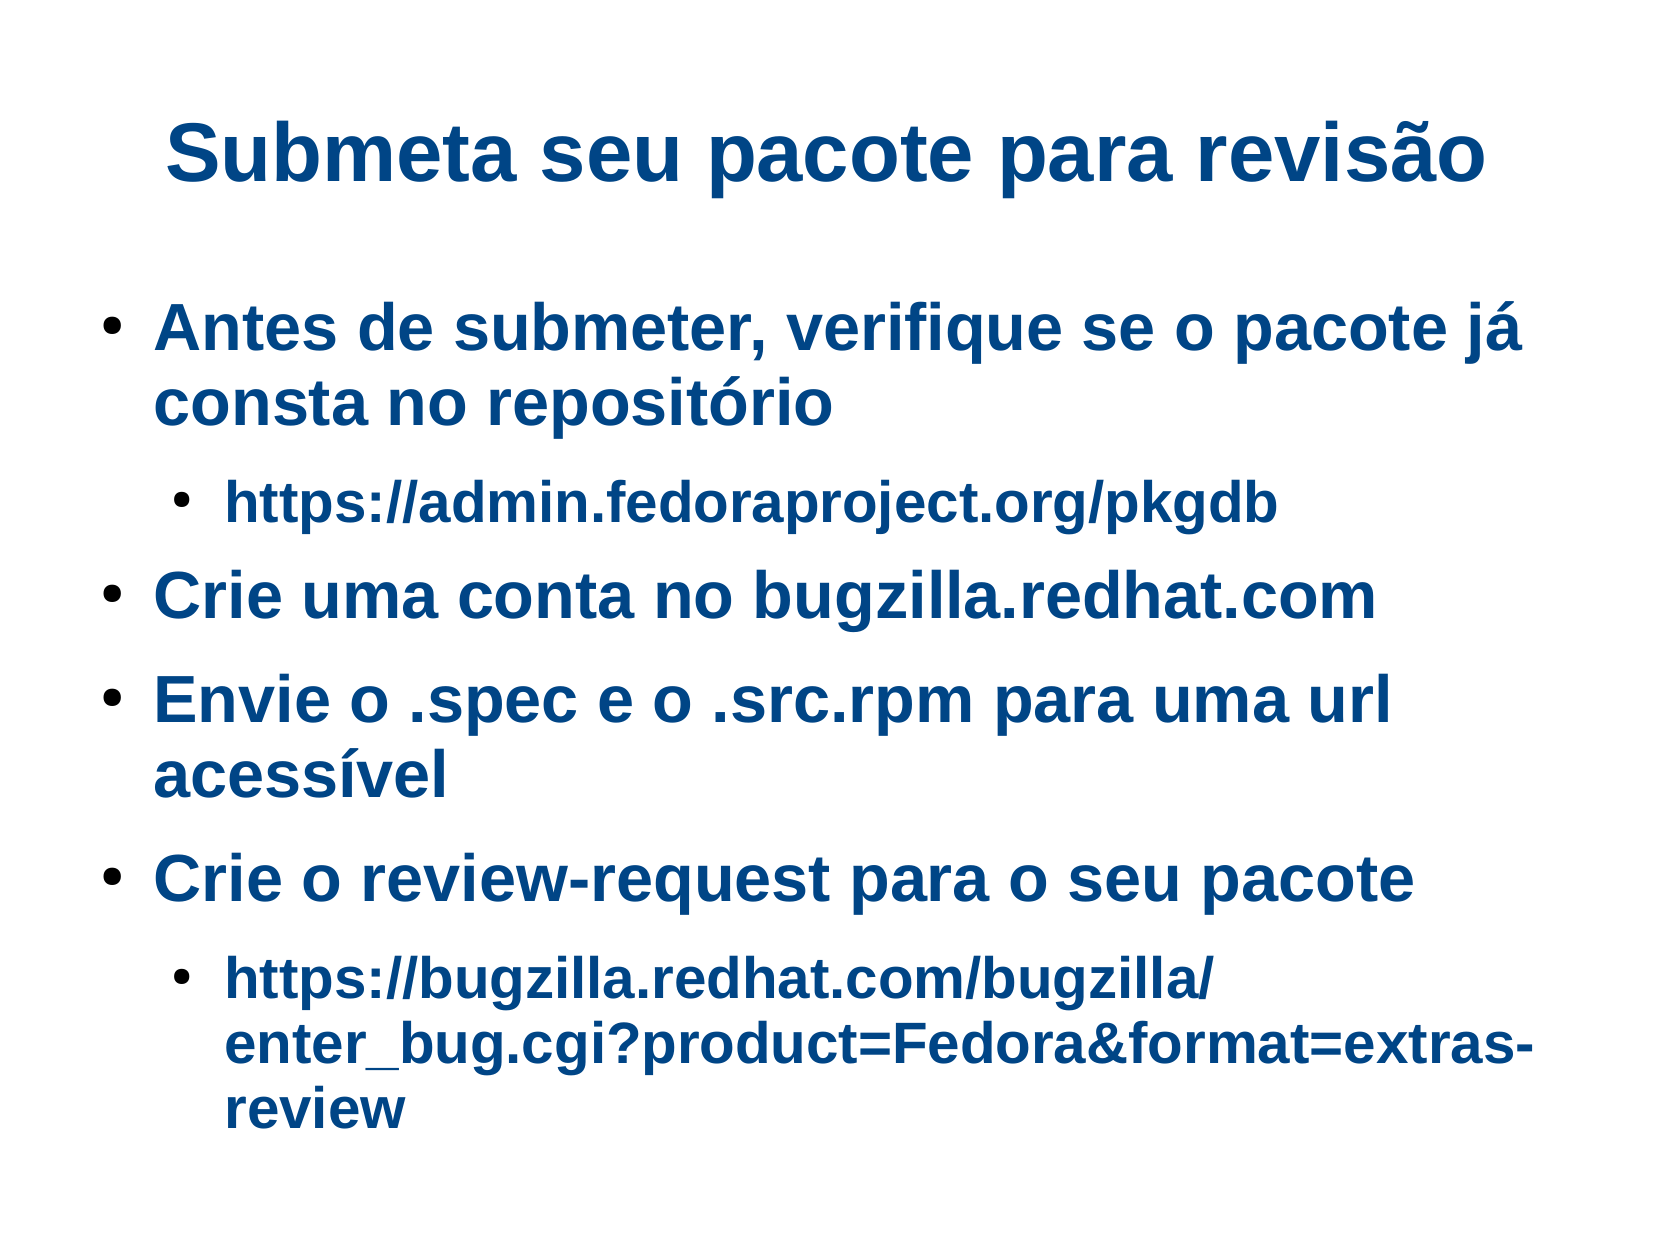

# Submeta seu pacote para revisão
Antes de submeter, verifique se o pacote já consta no repositório
https://admin.fedoraproject.org/pkgdb
Crie uma conta no bugzilla.redhat.com
Envie o .spec e o .src.rpm para uma url acessível
Crie o review-request para o seu pacote
https://bugzilla.redhat.com/bugzilla/enter_bug.cgi?product=Fedora&format=extras-review